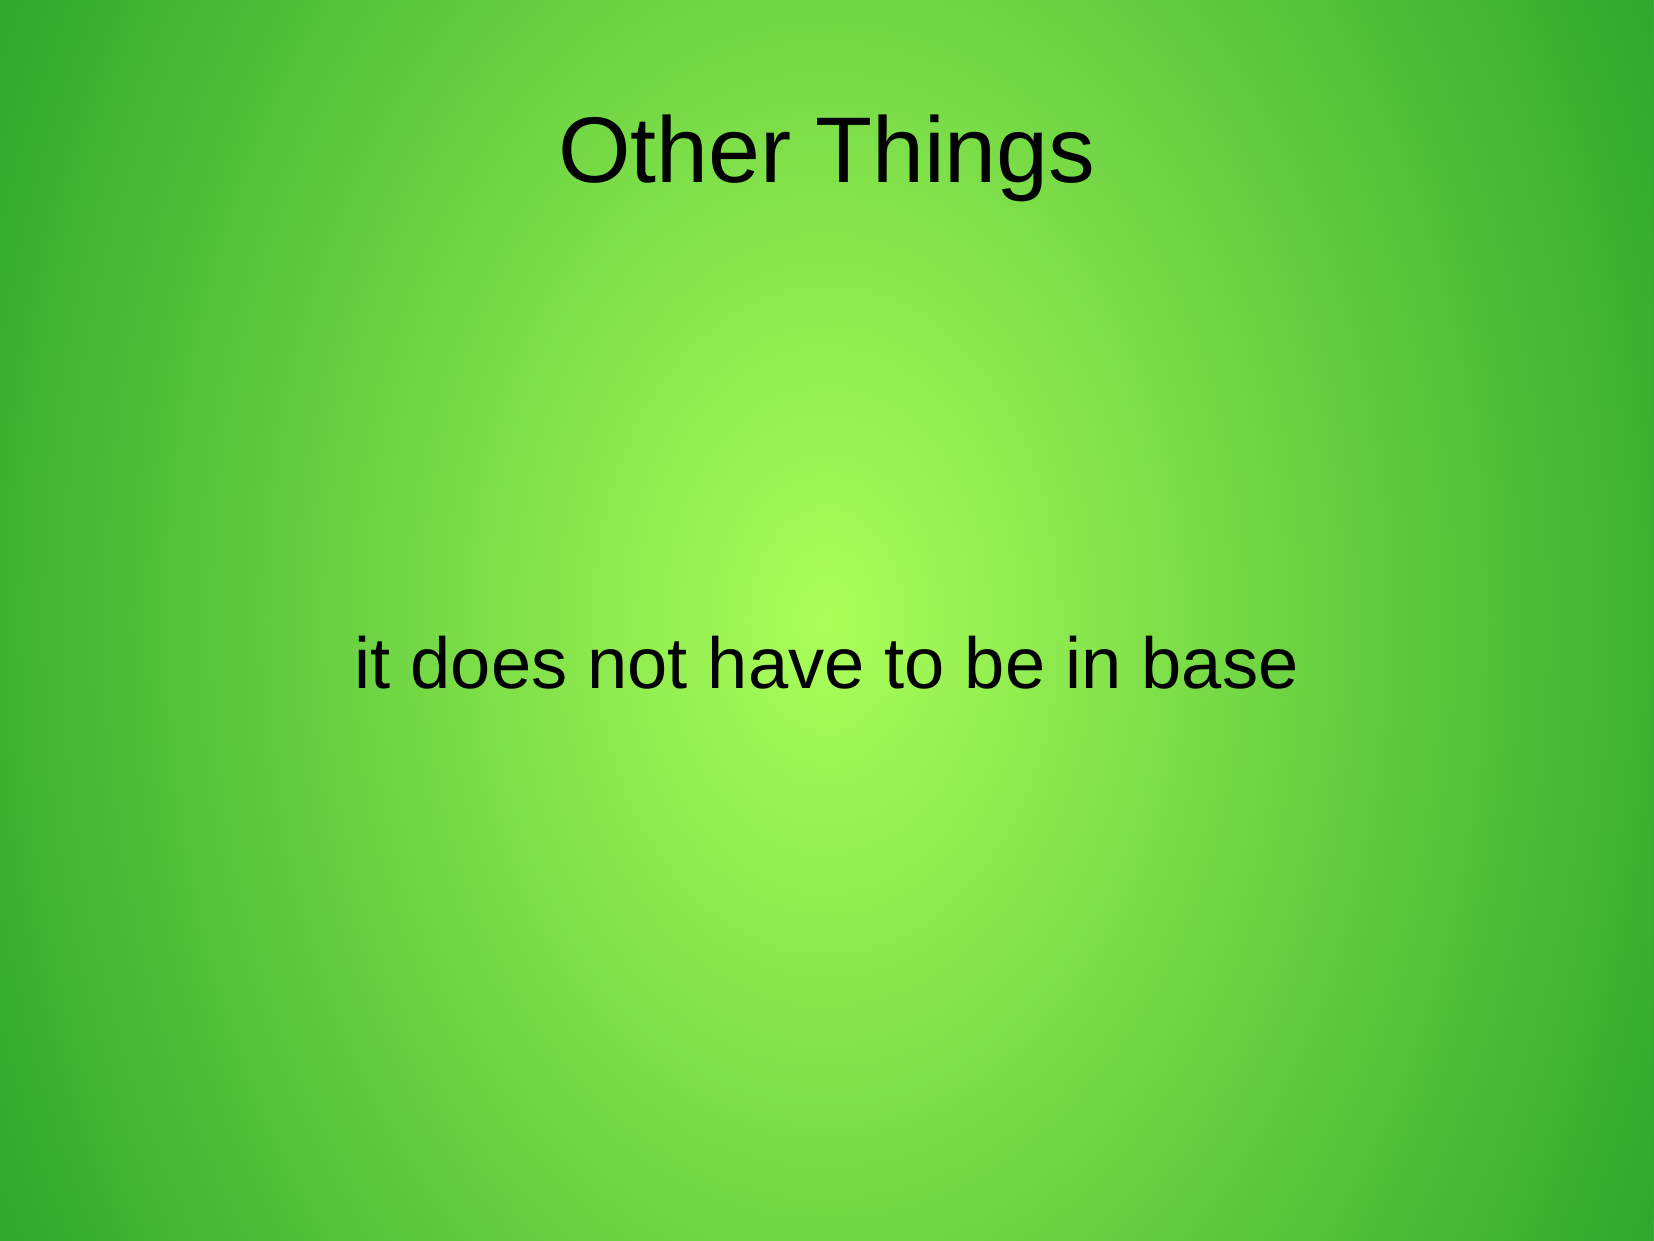

# Other Things
it does not have to be in base